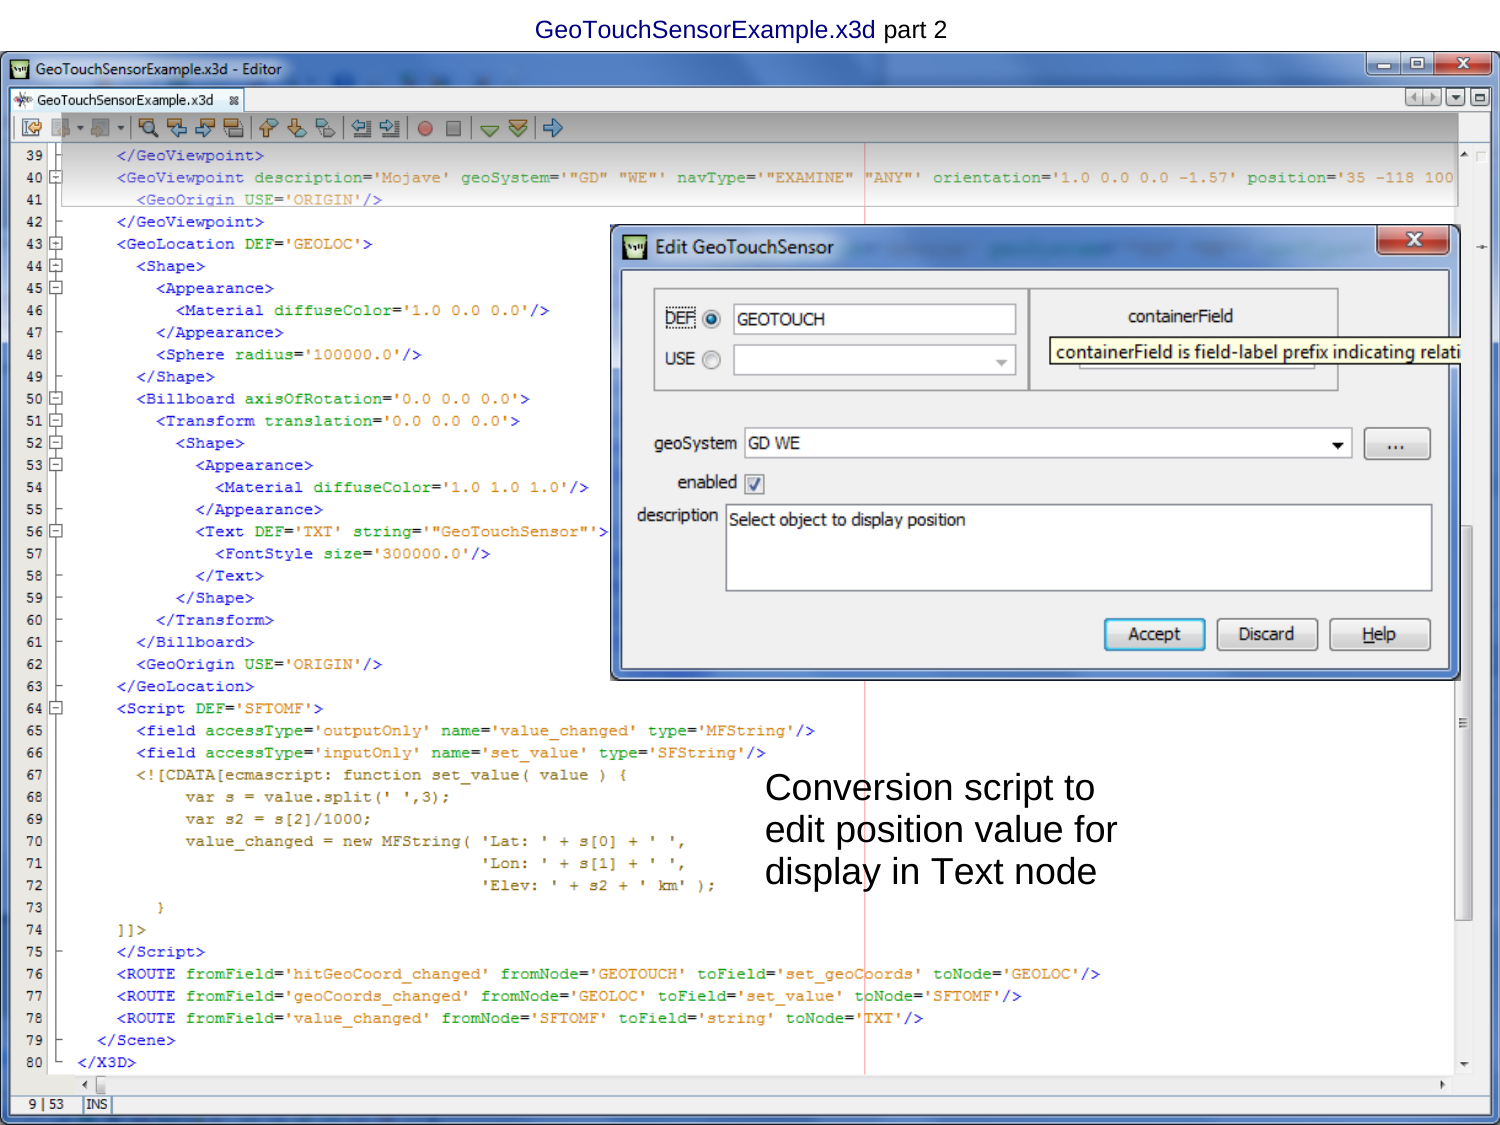

GeoTouchSensorExample.x3d part 2
# GeoTouchSensor example 2
Conversion script to edit position value for display in Text node